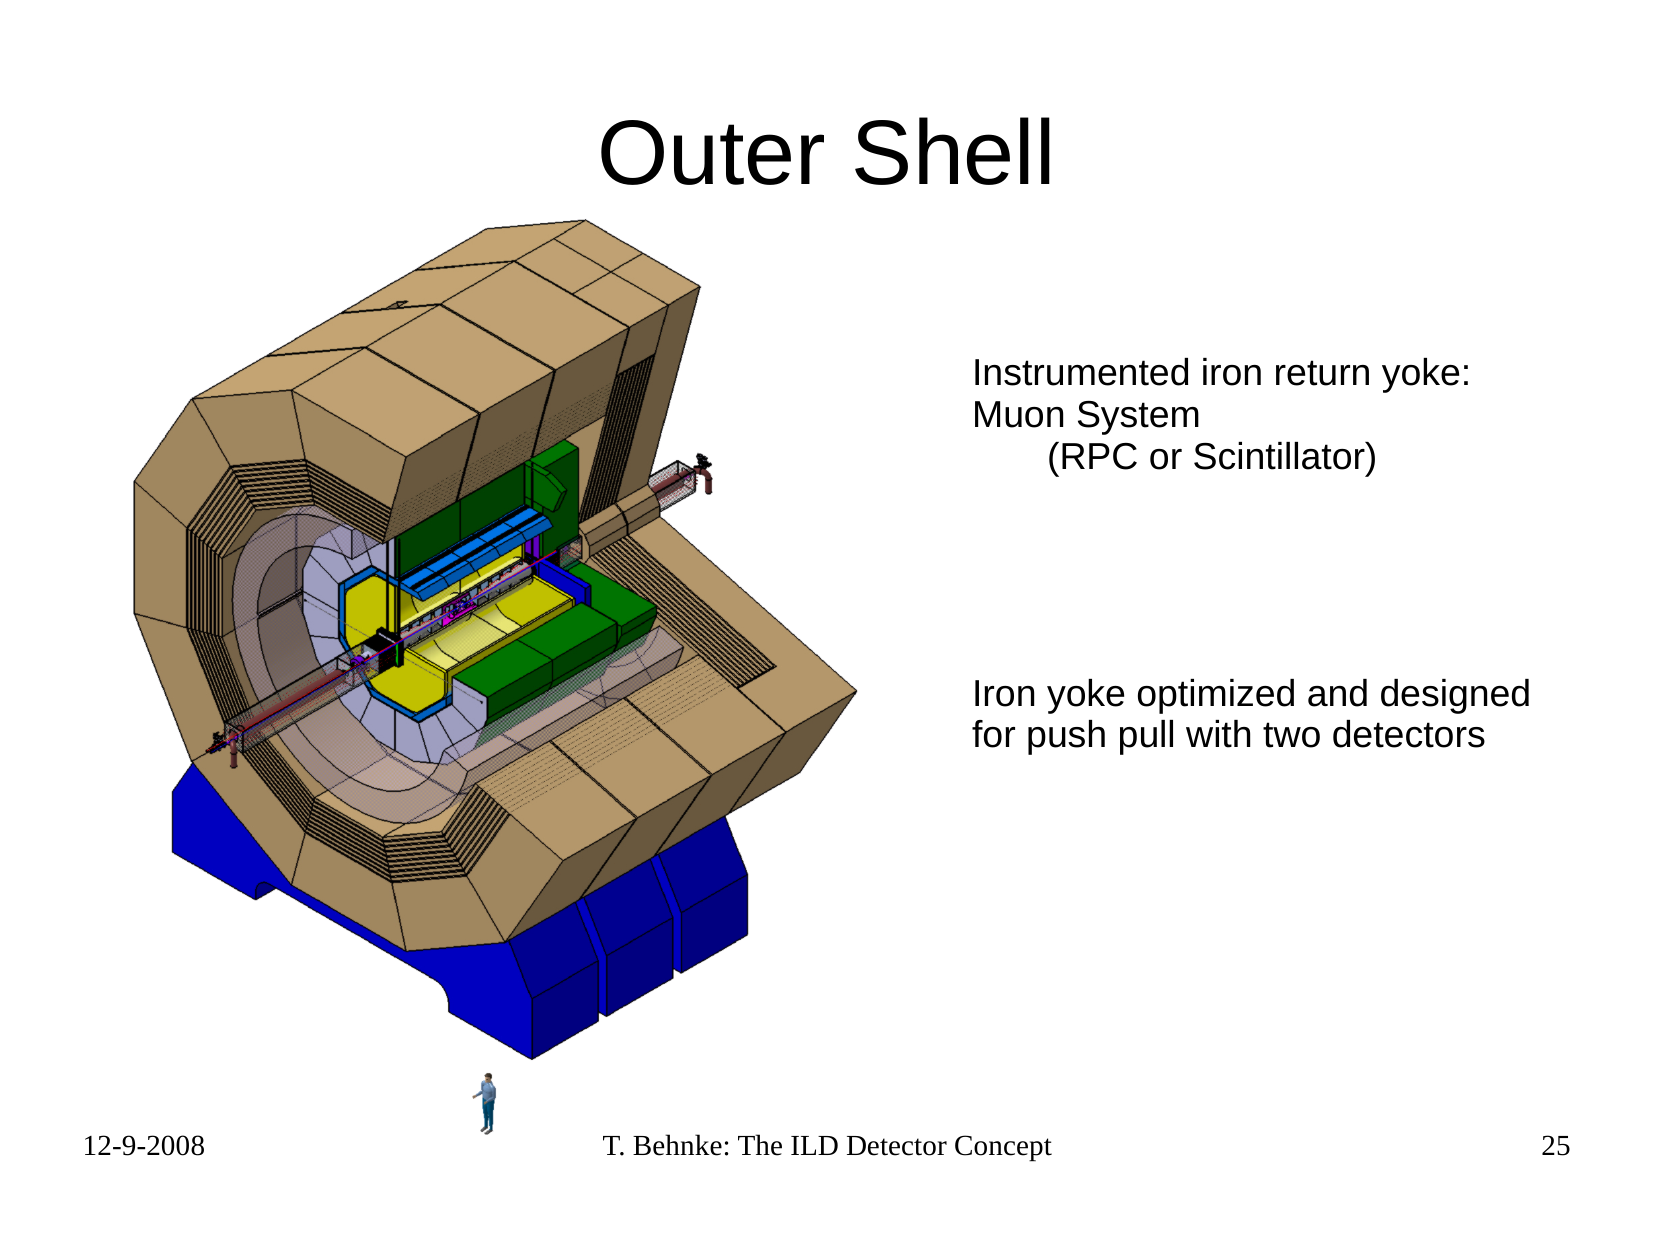

# Outer Shell
Instrumented iron return yoke:
Muon System
	(RPC or Scintillator)
Iron yoke optimized and designed
for push pull with two detectors
12-9-2008
T. Behnke: The ILD Detector Concept
25